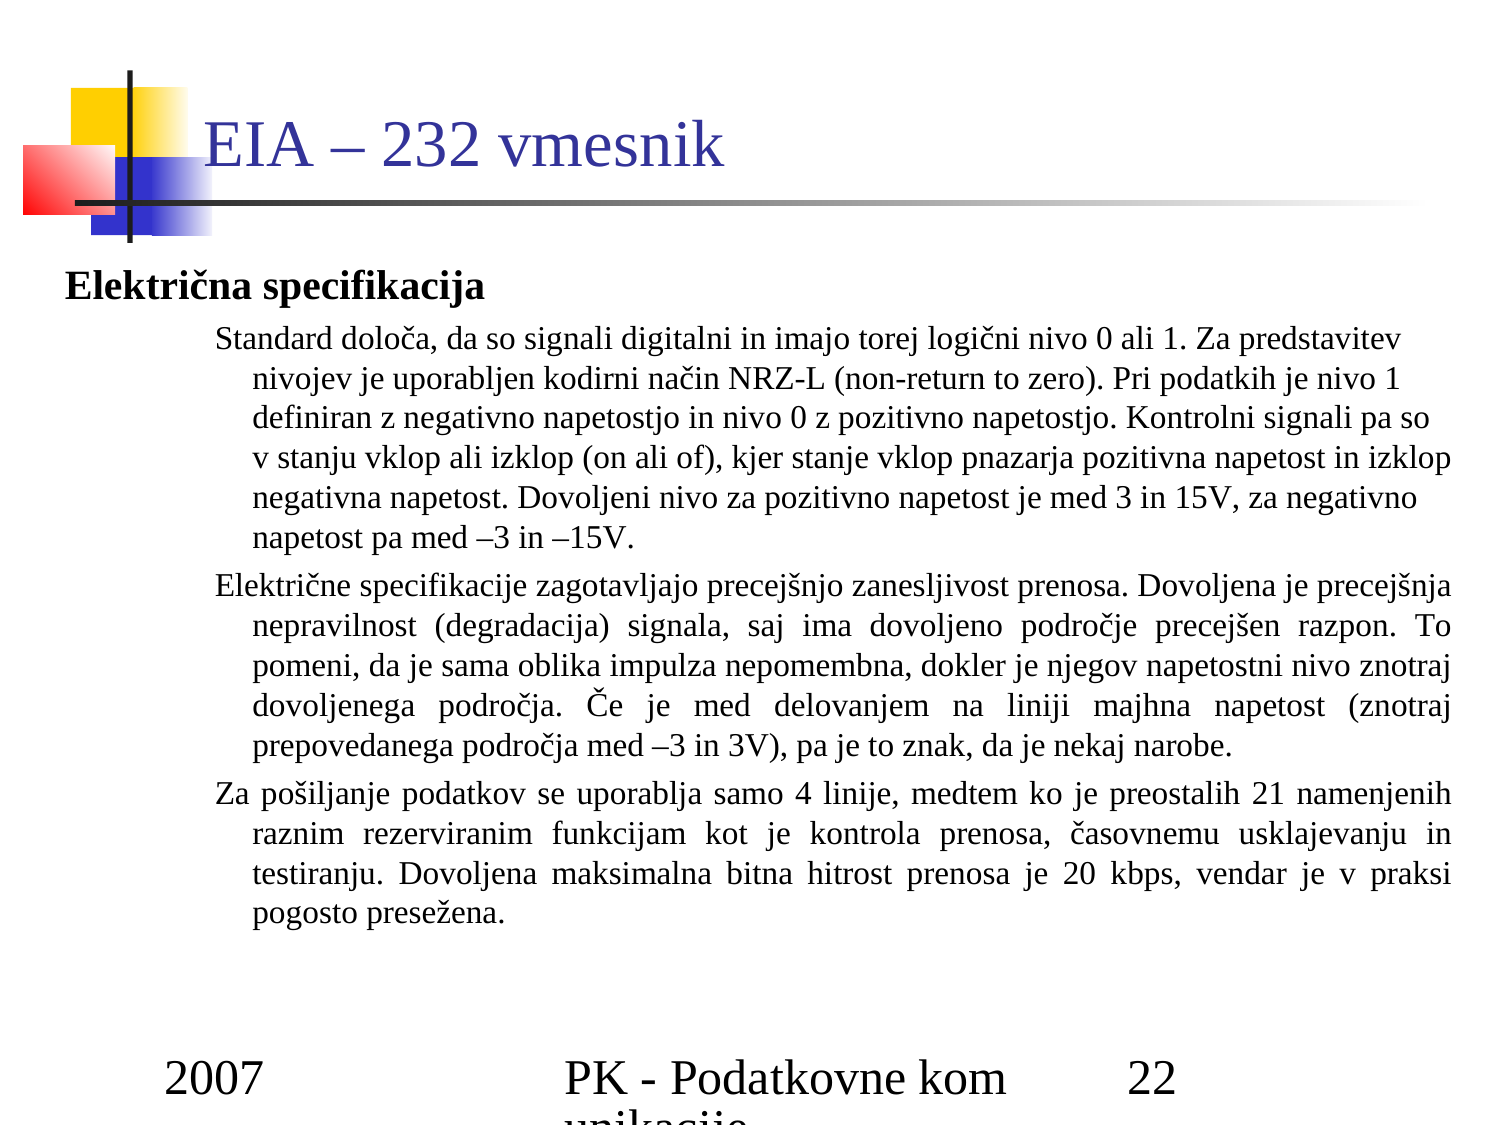

# EIA – 232 vmesnik
Električna specifikacija
Standard določa, da so signali digitalni in imajo torej logični nivo 0 ali 1. Za predstavitev nivojev je uporabljen kodirni način NRZ-L (non-return to zero). Pri podatkih je nivo 1 definiran z negativno napetostjo in nivo 0 z pozitivno napetostjo. Kontrolni signali pa so v stanju vklop ali izklop (on ali of), kjer stanje vklop pnazarja pozitivna napetost in izklop negativna napetost. Dovoljeni nivo za pozitivno napetost je med 3 in 15V, za negativno napetost pa med –3 in –15V.
Električne specifikacije zagotavljajo precejšnjo zanesljivost prenosa. Dovoljena je precejšnja nepravilnost (degradacija) signala, saj ima dovoljeno področje precejšen razpon. To pomeni, da je sama oblika impulza nepomembna, dokler je njegov napetostni nivo znotraj dovoljenega področja. Če je med delovanjem na liniji majhna napetost (znotraj prepovedanega področja med –3 in 3V), pa je to znak, da je nekaj narobe.
Za pošiljanje podatkov se uporablja samo 4 linije, medtem ko je preostalih 21 namenjenih raznim rezerviranim funkcijam kot je kontrola prenosa, časovnemu usklajevanju in testiranju. Dovoljena maksimalna bitna hitrost prenosa je 20 kbps, vendar je v praksi pogosto presežena.
2007
PK - Podatkovne komunikacije
22